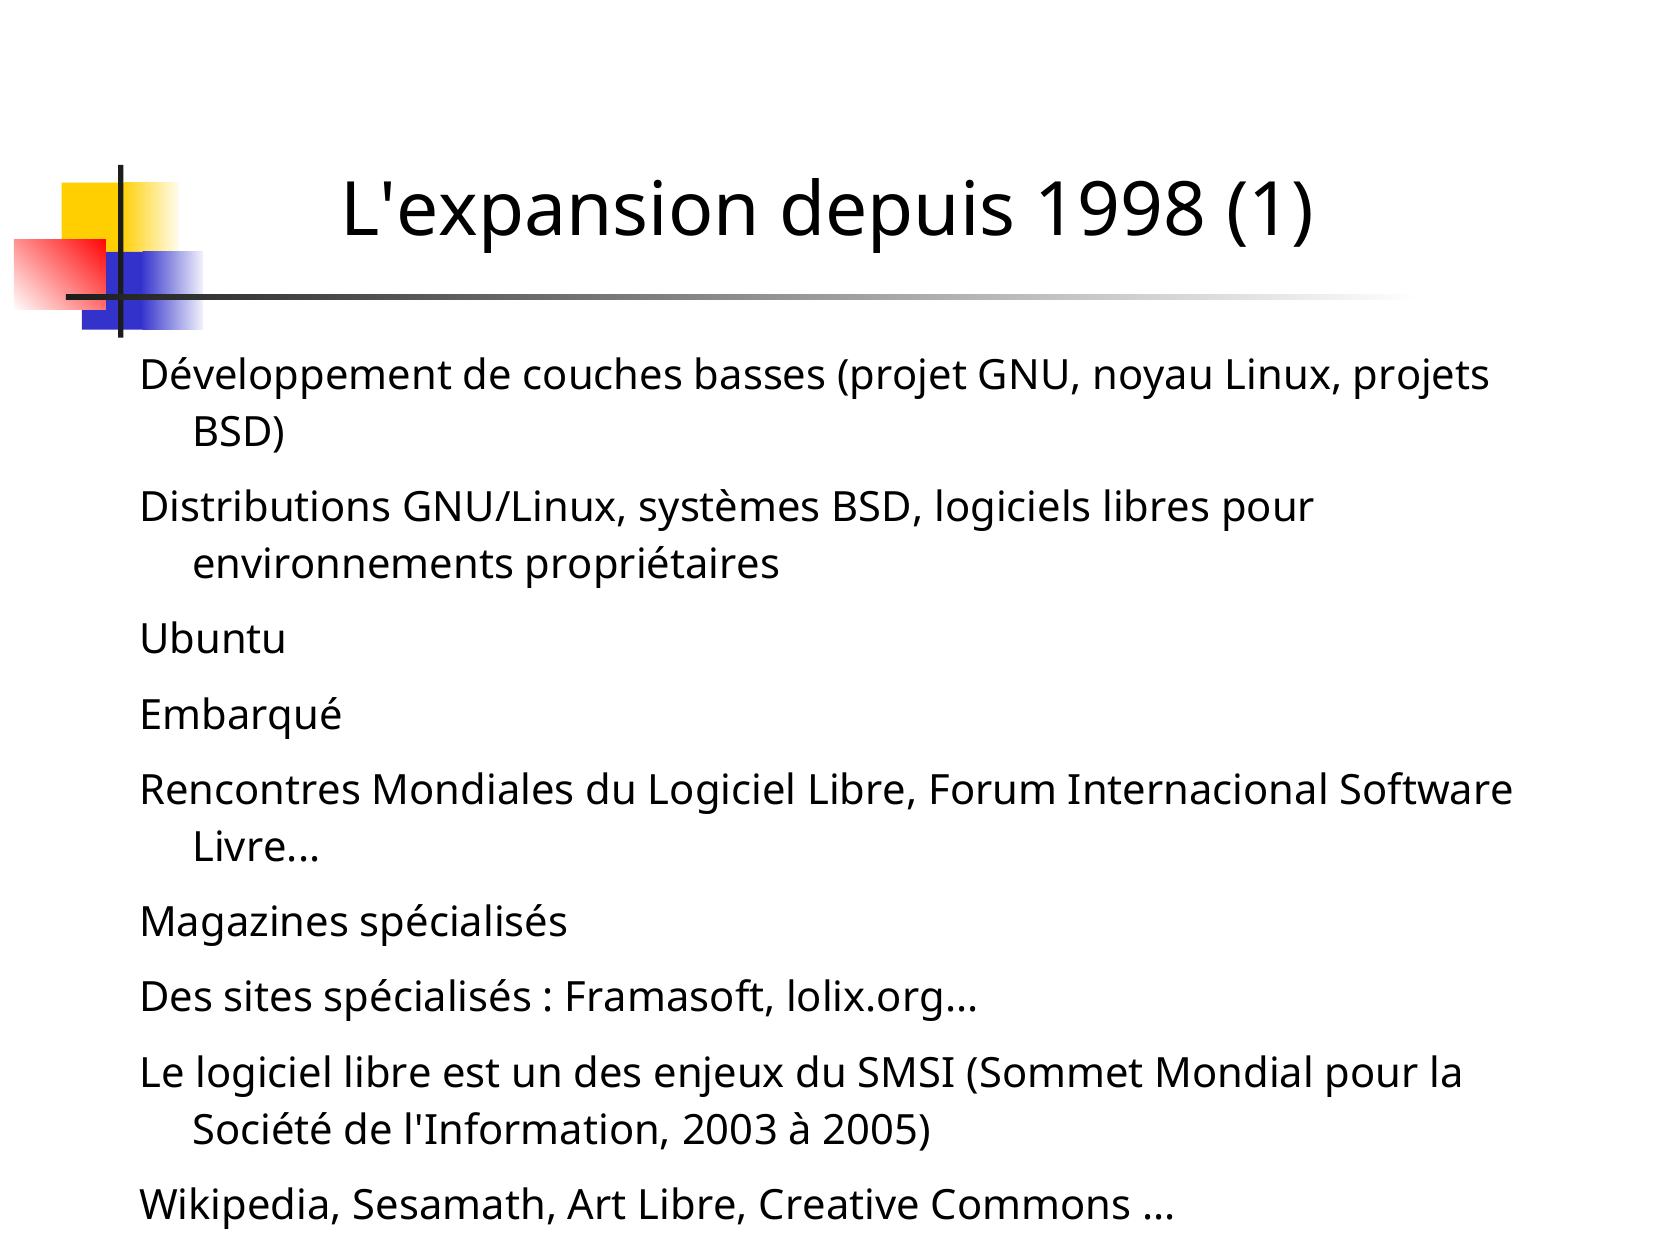

# L'expansion depuis 1998 (1)
Développement de couches basses (projet GNU, noyau Linux, projets BSD)
Distributions GNU/Linux, systèmes BSD, logiciels libres pour environnements propriétaires
Ubuntu
Embarqué
Rencontres Mondiales du Logiciel Libre, Forum Internacional Software Livre...
Magazines spécialisés
Des sites spécialisés : Framasoft, lolix.org...
Le logiciel libre est un des enjeux du SMSI (Sommet Mondial pour la Société de l'Information, 2003 à 2005)
Wikipedia, Sesamath, Art Libre, Creative Commons ...